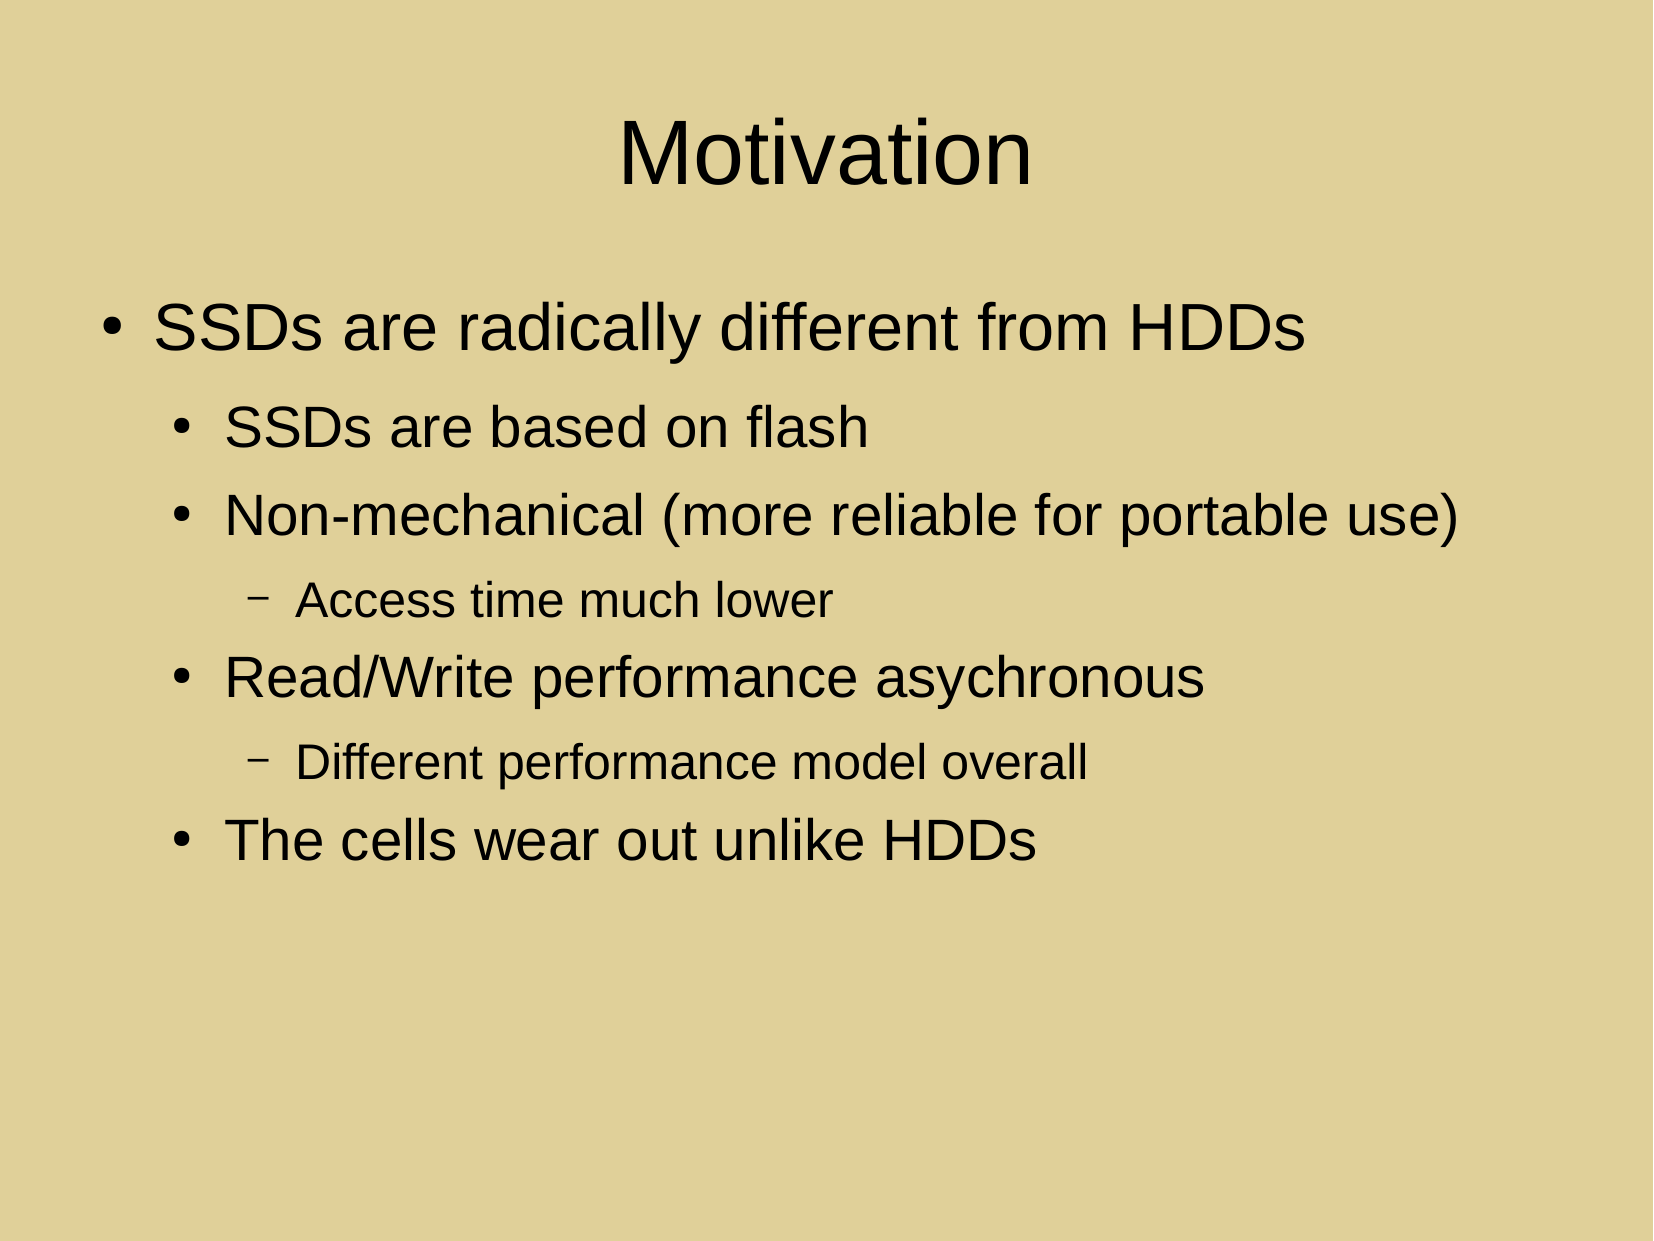

# Motivation
SSDs are radically different from HDDs
SSDs are based on flash
Non-mechanical (more reliable for portable use)
Access time much lower
Read/Write performance asychronous
Different performance model overall
The cells wear out unlike HDDs